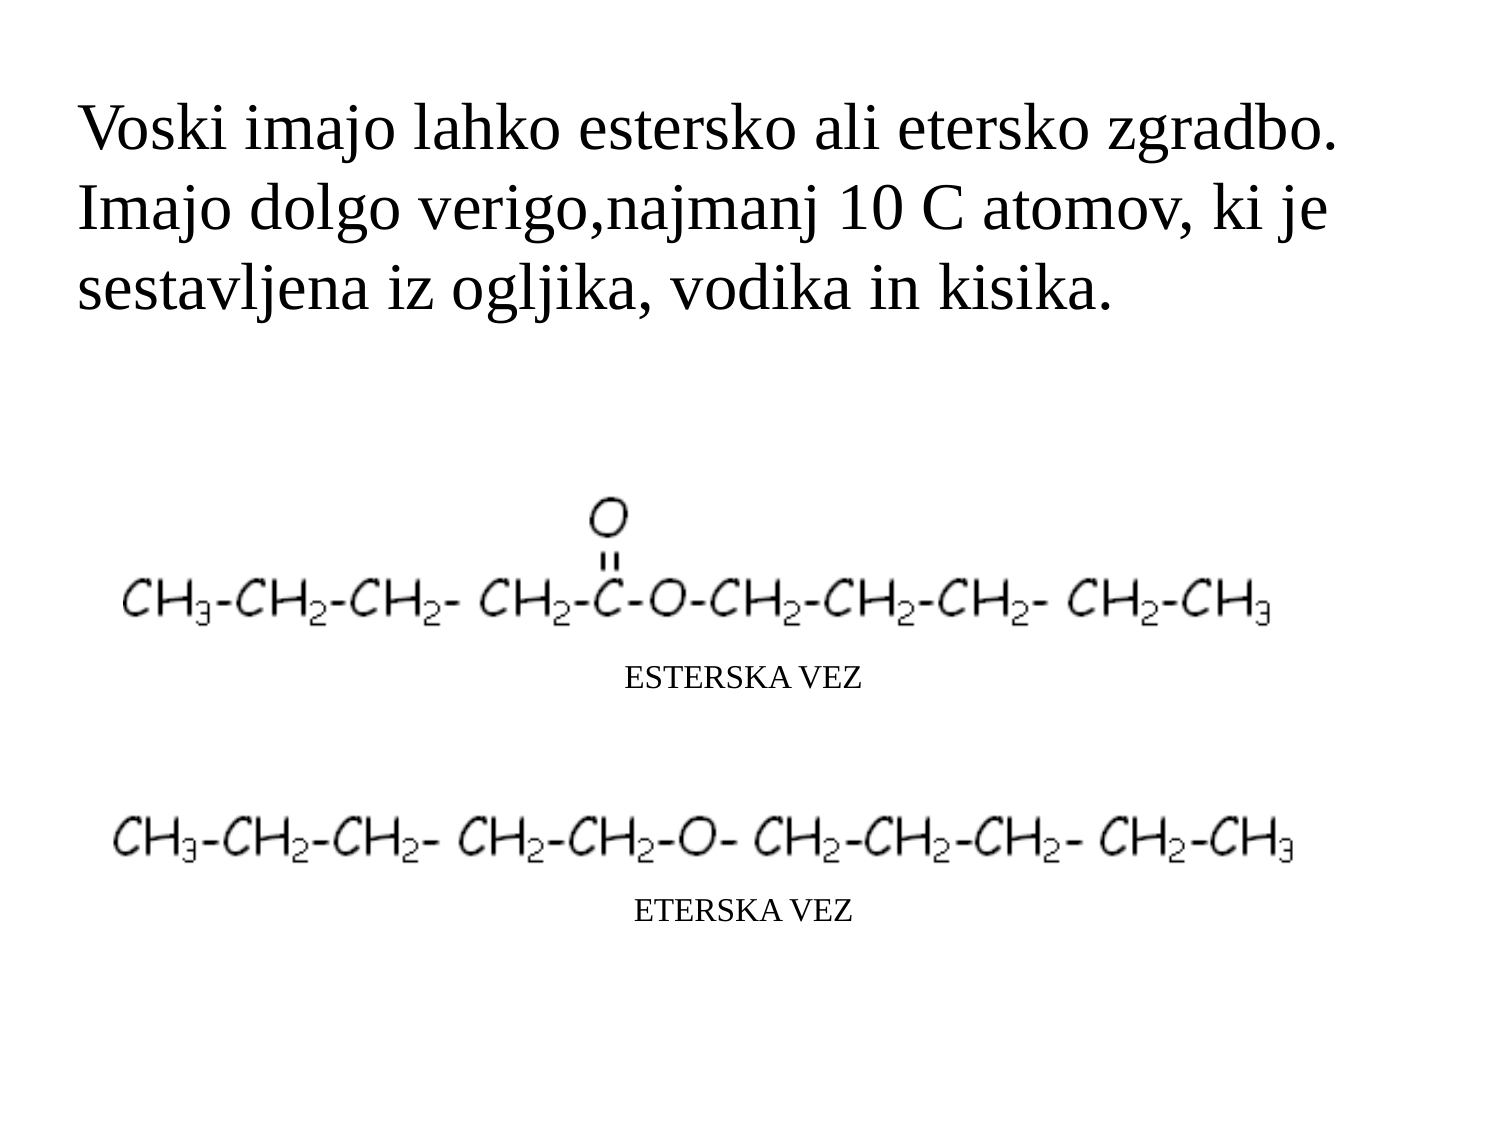

# Voski imajo lahko estersko ali etersko zgradbo. Imajo dolgo verigo,najmanj 10 C atomov, ki je sestavljena iz ogljika, vodika in kisika.
ESTERSKA VEZ
ETERSKA VEZ